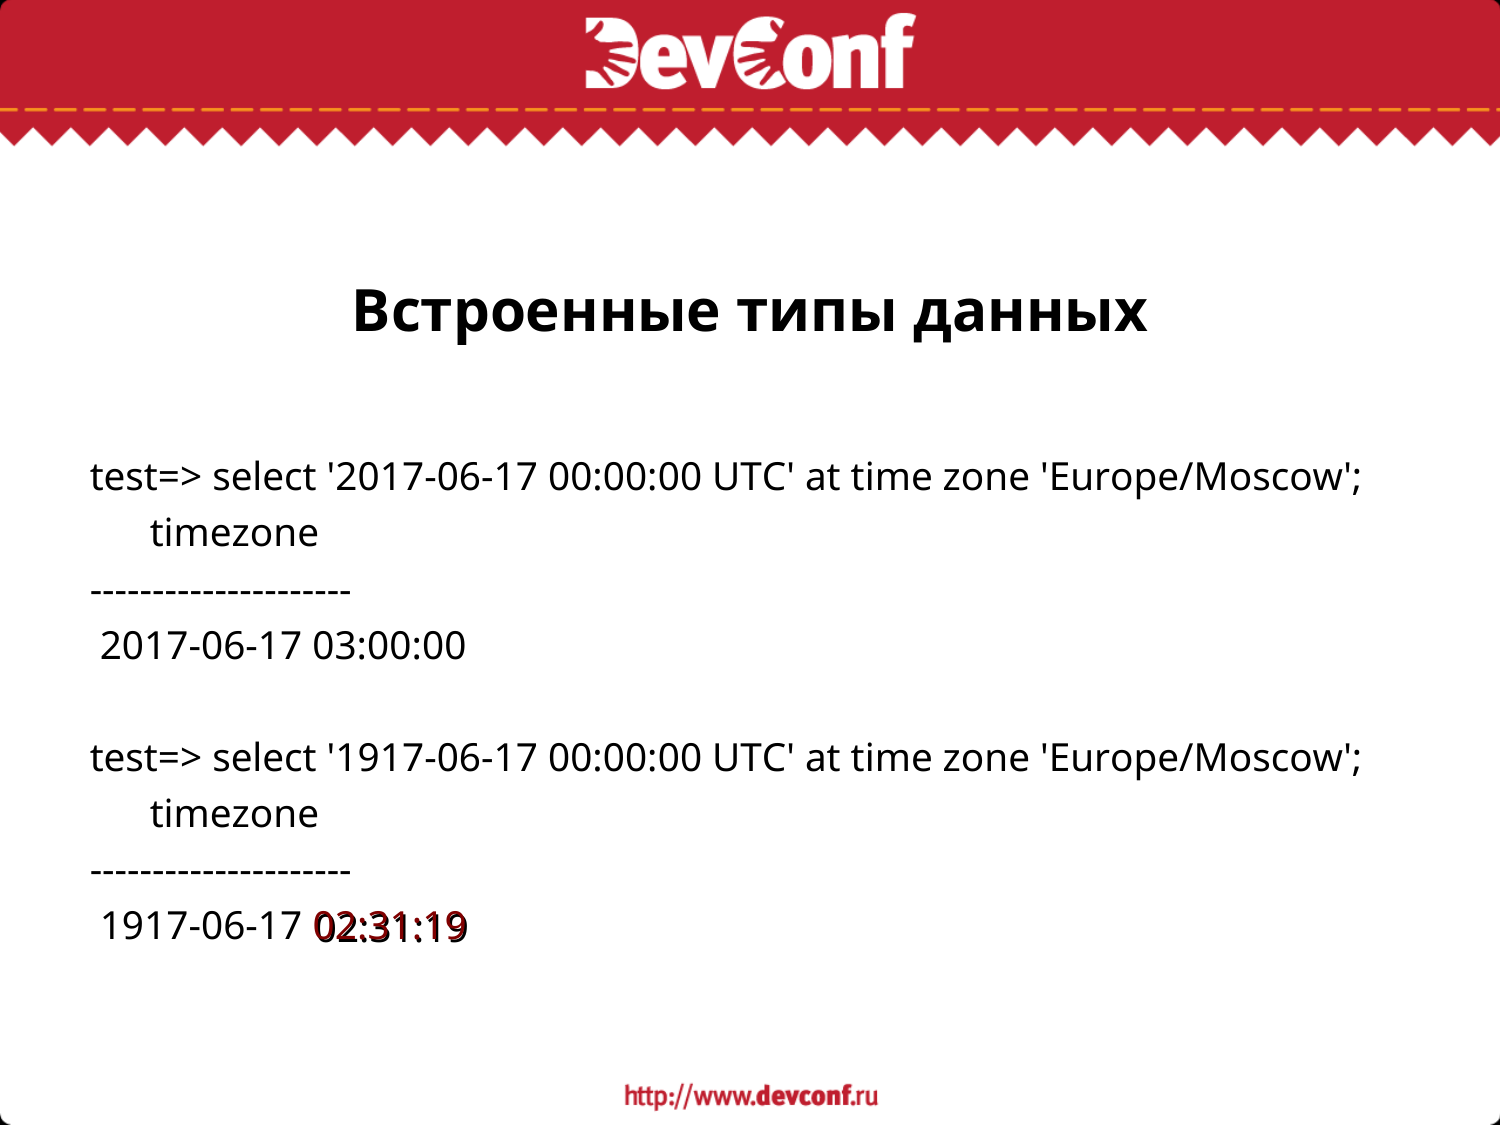

# Встроенные типы данных
test=> select '2017-06-17 00:00:00 UTC' at time zone 'Europe/Moscow';
 timezone
---------------------
 2017-06-17 03:00:00
test=> select '1917-06-17 00:00:00 UTC' at time zone 'Europe/Moscow';
 timezone
---------------------
 1917-06-17 02:31:19